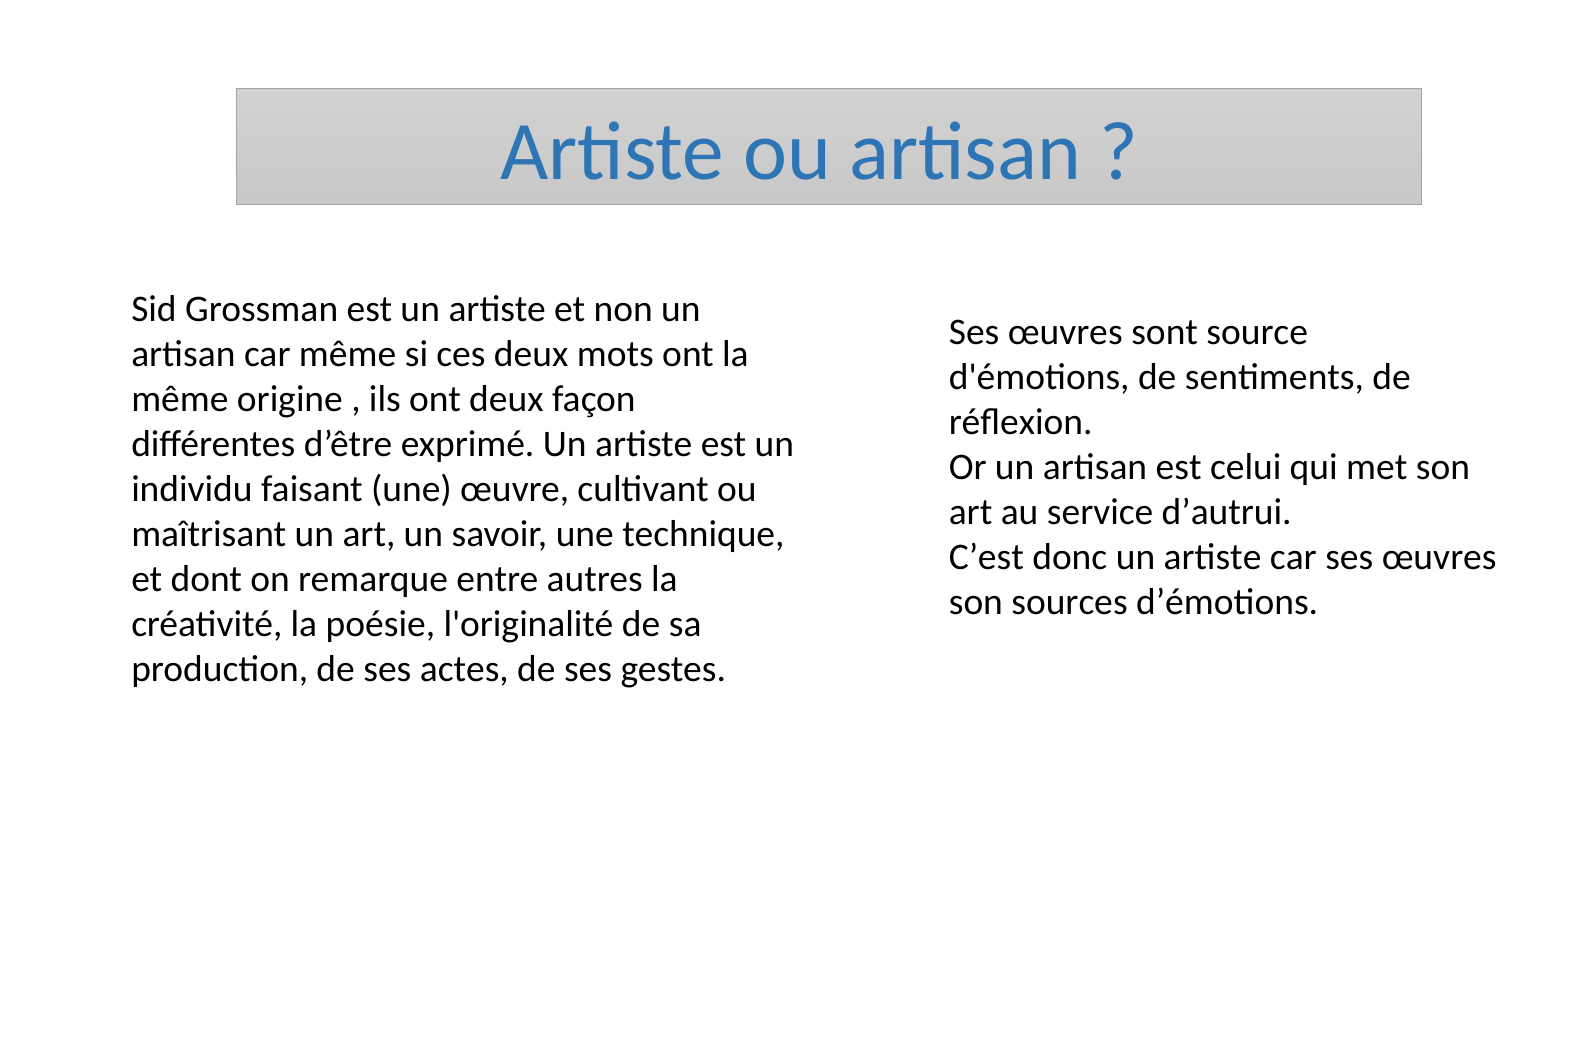

Artiste ou artisan ?
Sid Grossman est un artiste et non un artisan car même si ces deux mots ont la même origine , ils ont deux façon différentes d’être exprimé. Un artiste est un individu faisant (une) œuvre, cultivant ou maîtrisant un art, un savoir, une technique, et dont on remarque entre autres la créativité, la poésie, l'originalité de sa production, de ses actes, de ses gestes.
Ses œuvres sont source d'émotions, de sentiments, de réflexion.
Or un artisan est celui qui met son art au service d’autrui.
C’est donc un artiste car ses œuvres son sources d’émotions.